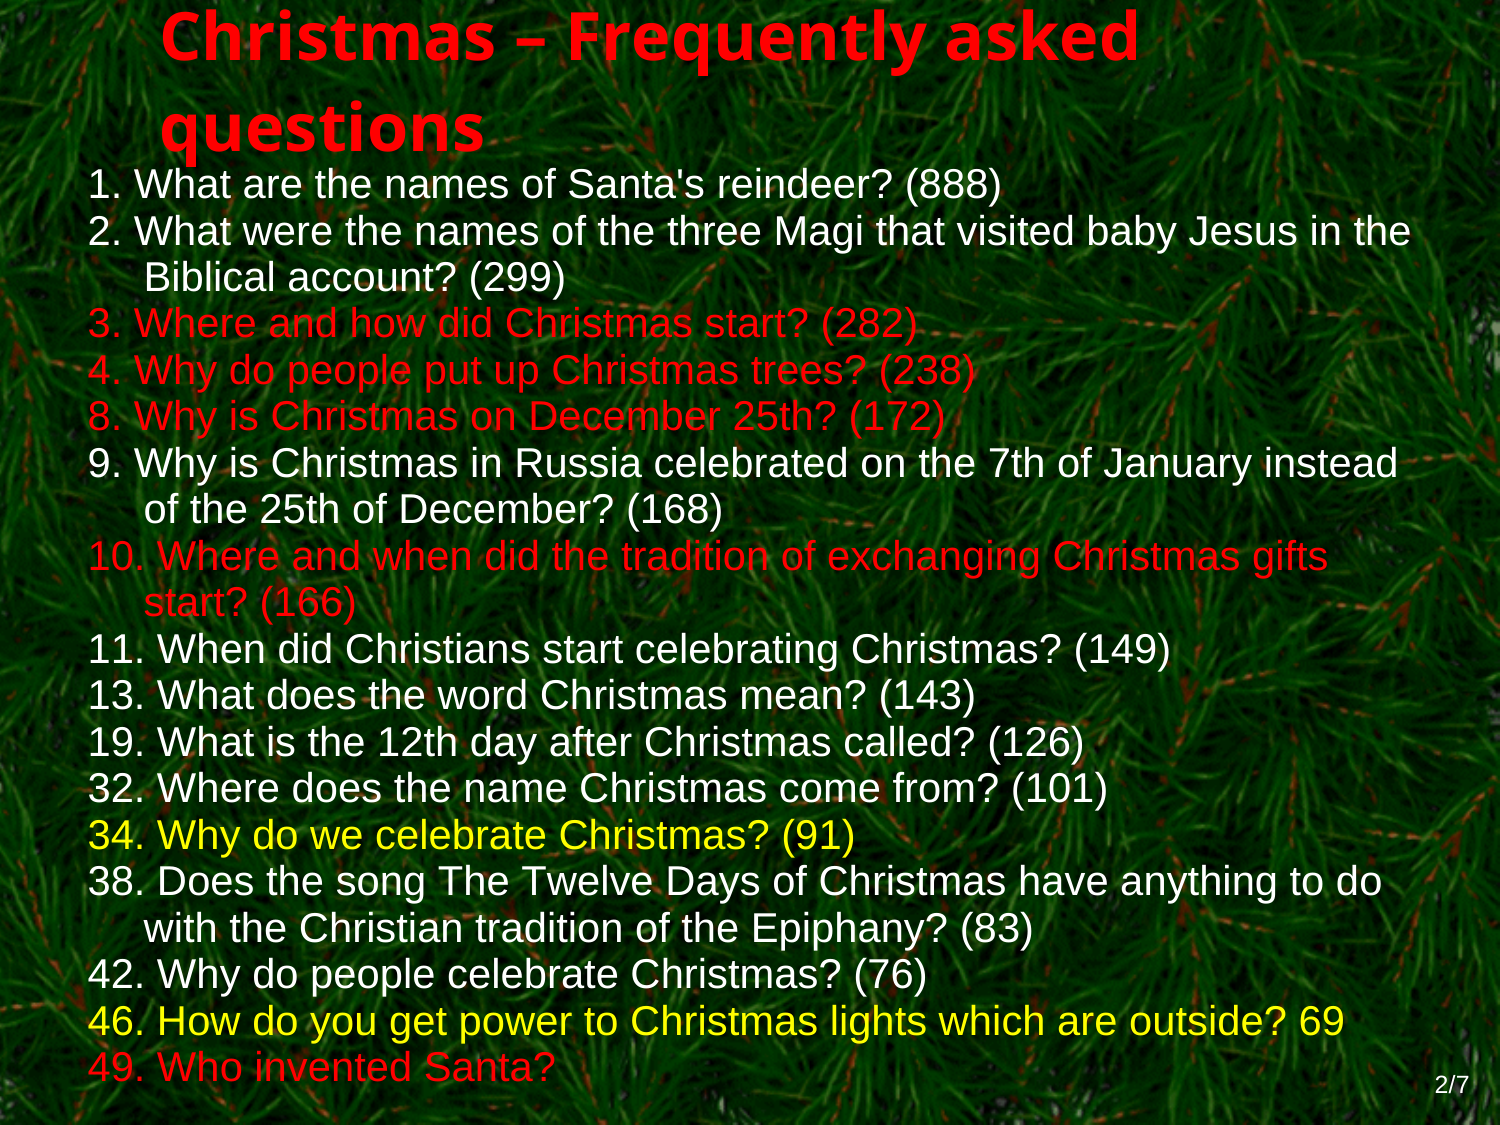

# Christmas – Frequently asked questions
1. What are the names of Santa's reindeer? (888)
2. What were the names of the three Magi that visited baby Jesus in the Biblical account? (299)
3. Where and how did Christmas start? (282)
4. Why do people put up Christmas trees? (238)
8. Why is Christmas on December 25th? (172)
9. Why is Christmas in Russia celebrated on the 7th of January instead of the 25th of December? (168)
10. Where and when did the tradition of exchanging Christmas gifts start? (166)
11. When did Christians start celebrating Christmas? (149)
13. What does the word Christmas mean? (143)
19. What is the 12th day after Christmas called? (126)
32. Where does the name Christmas come from? (101)
34. Why do we celebrate Christmas? (91)
38. Does the song The Twelve Days of Christmas have anything to do with the Christian tradition of the Epiphany? (83)
42. Why do people celebrate Christmas? (76)
46. How do you get power to Christmas lights which are outside? 69
49. Who invented Santa?